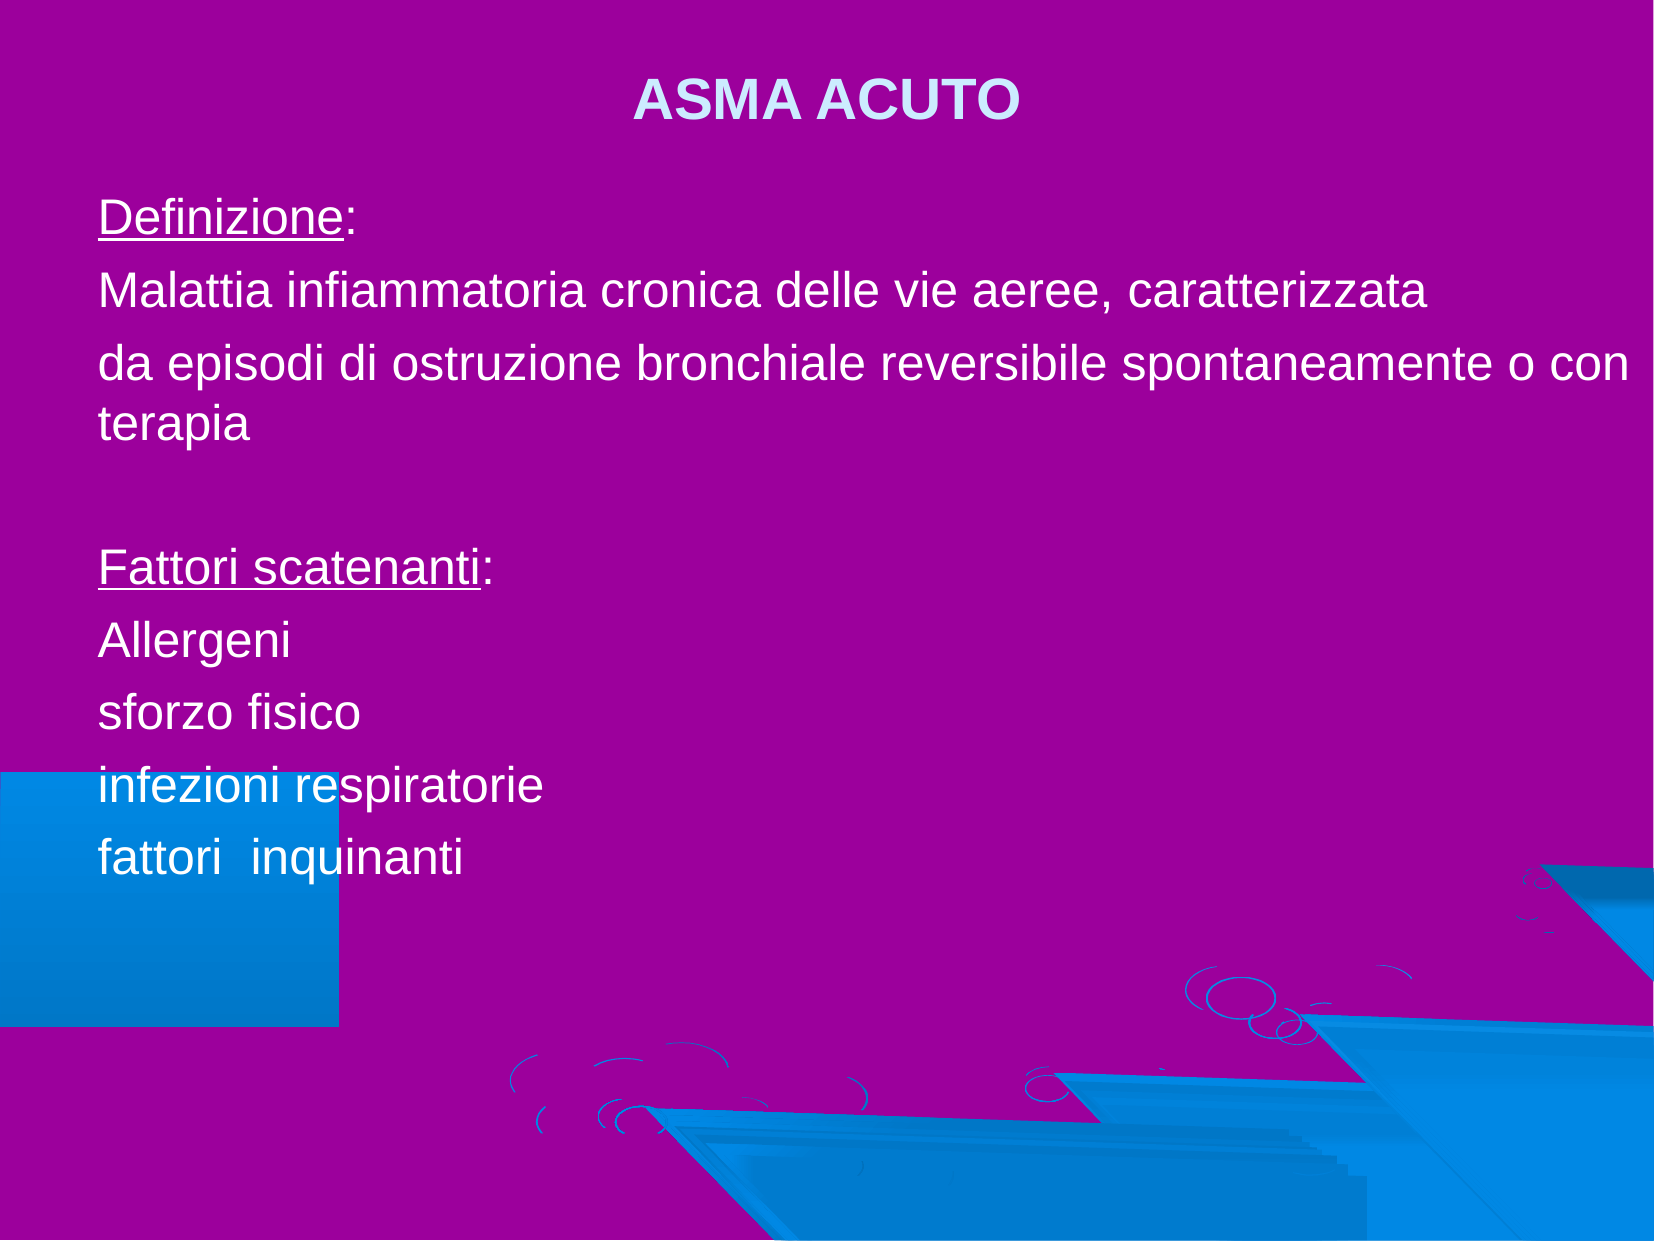

# ASMA ACUTO
Definizione:
Malattia infiammatoria cronica delle vie aeree, caratterizzata
da episodi di ostruzione bronchiale reversibile spontaneamente o con terapia
Fattori scatenanti:
Allergeni
sforzo fisico
infezioni respiratorie
fattori inquinanti